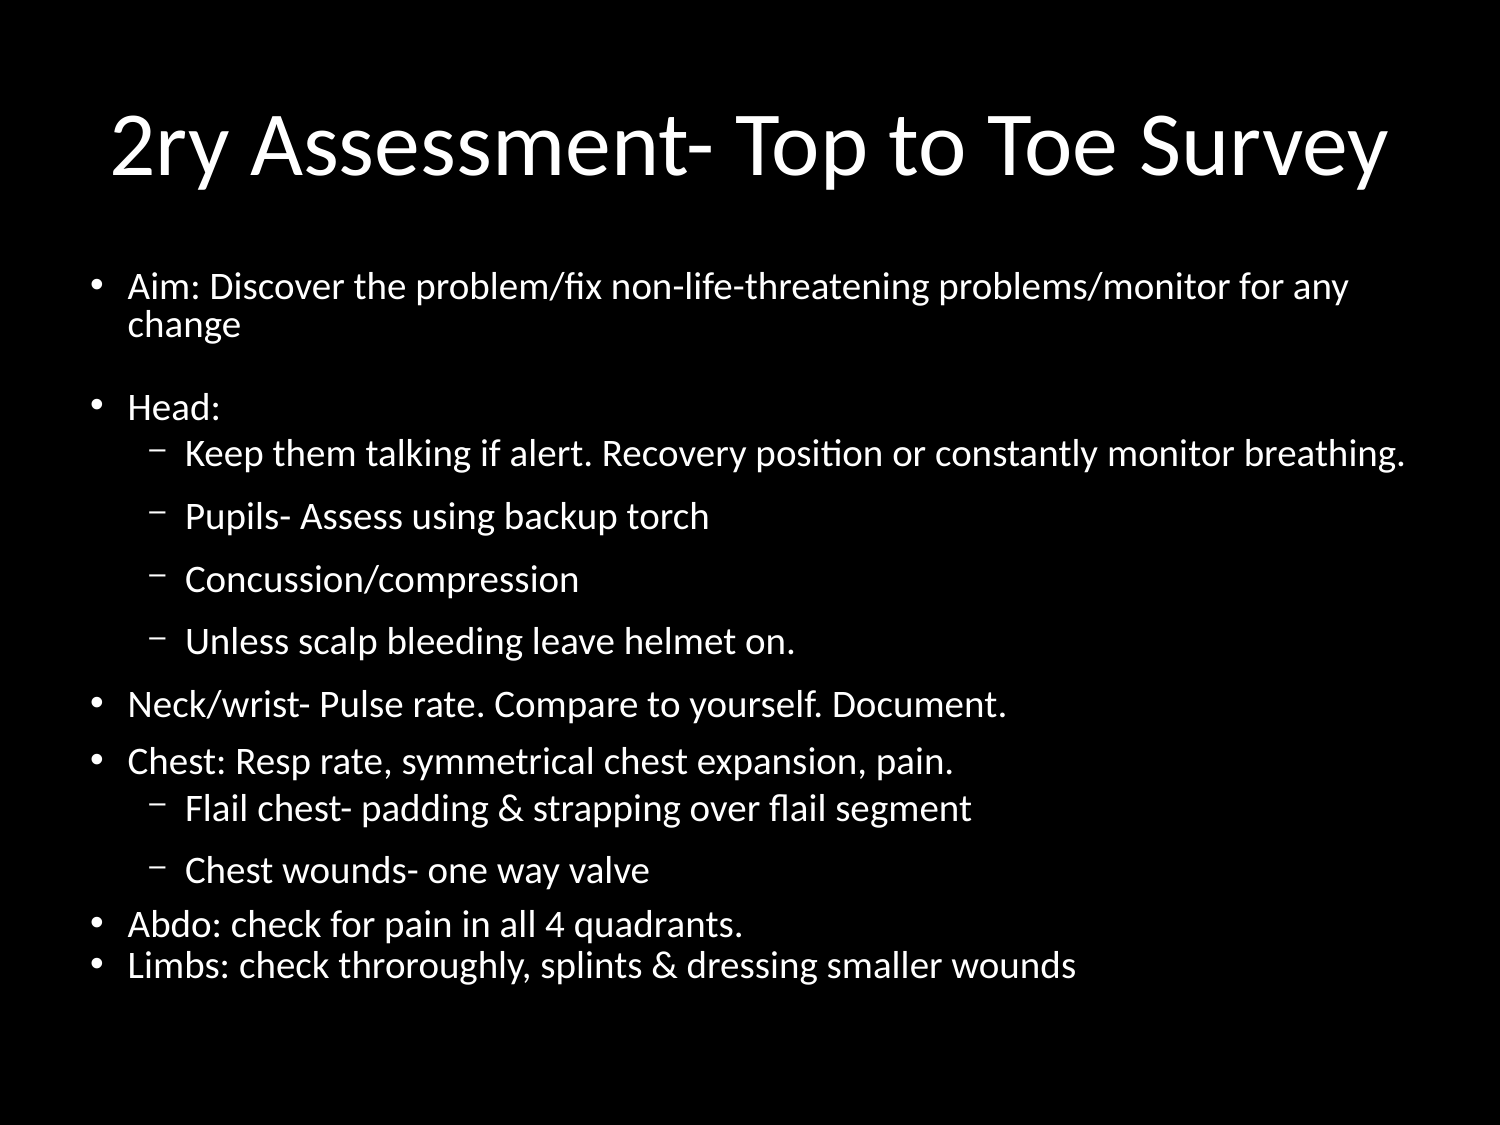

# 2ry Assessment- Top to Toe Survey
Aim: Discover the problem/fix non-life-threatening problems/monitor for any change
Head:
Keep them talking if alert. Recovery position or constantly monitor breathing.
Pupils- Assess using backup torch
Concussion/compression
Unless scalp bleeding leave helmet on.
Neck/wrist- Pulse rate. Compare to yourself. Document.
Chest: Resp rate, symmetrical chest expansion, pain.
Flail chest- padding & strapping over flail segment
Chest wounds- one way valve
Abdo: check for pain in all 4 quadrants.
Limbs: check throroughly, splints & dressing smaller wounds